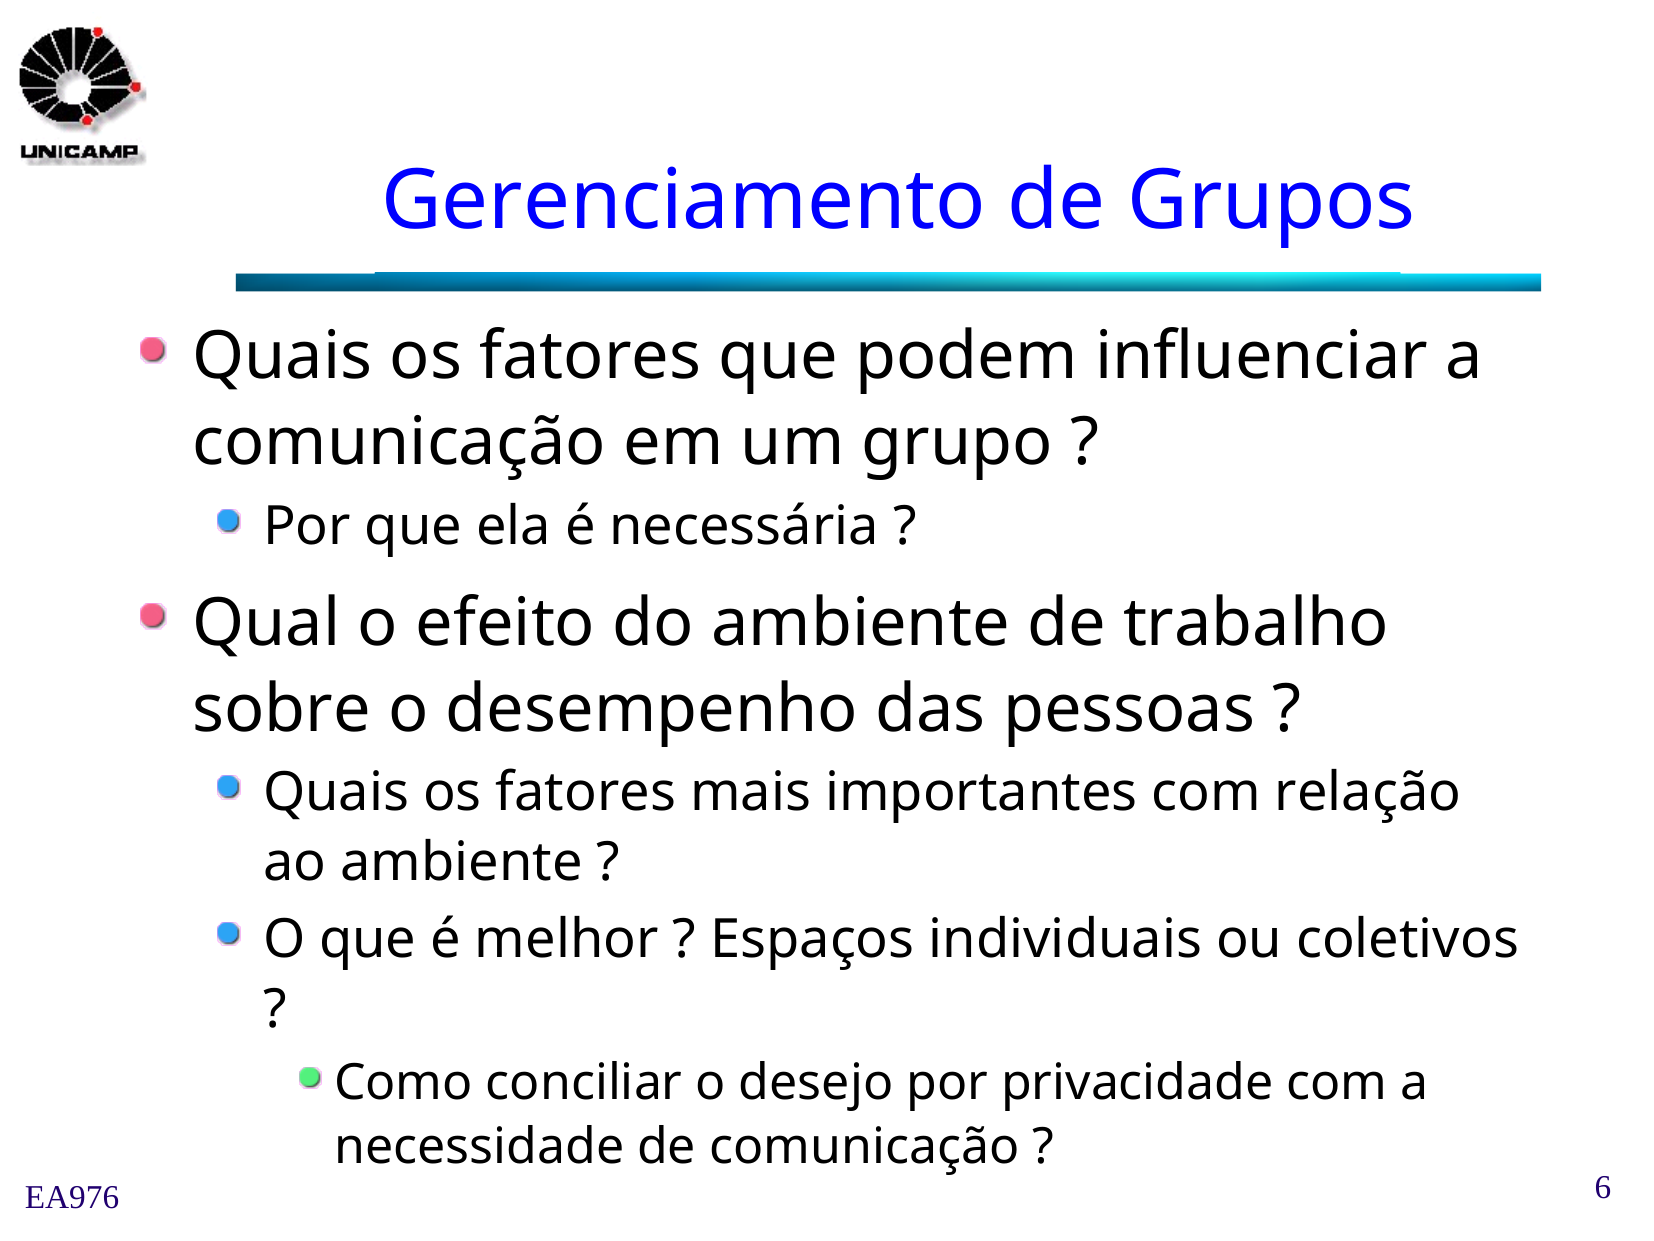

# Gerenciamento de Grupos
Quais os fatores que podem influenciar a comunicação em um grupo ?
Por que ela é necessária ?
Qual o efeito do ambiente de trabalho sobre o desempenho das pessoas ?
Quais os fatores mais importantes com relação ao ambiente ?
O que é melhor ? Espaços individuais ou coletivos ?
Como conciliar o desejo por privacidade com a necessidade de comunicação ?
6